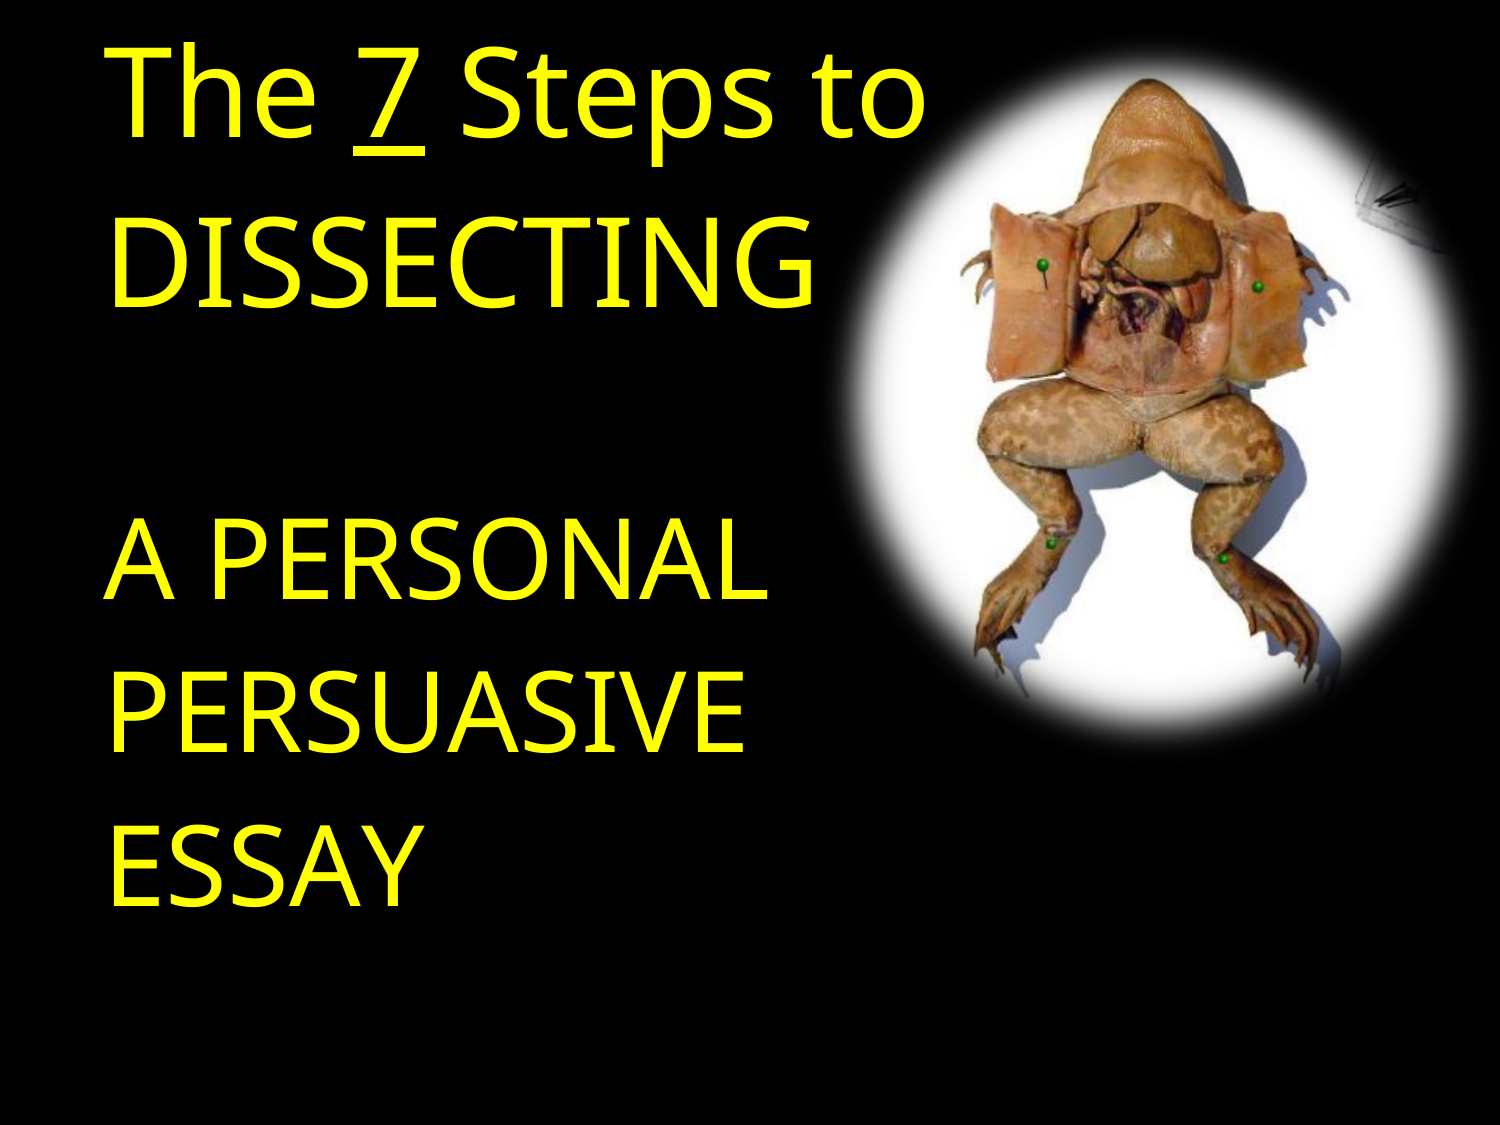

# The 7 Steps to DISSECTING
A PERSONAL
PERSUASIVE
ESSAY